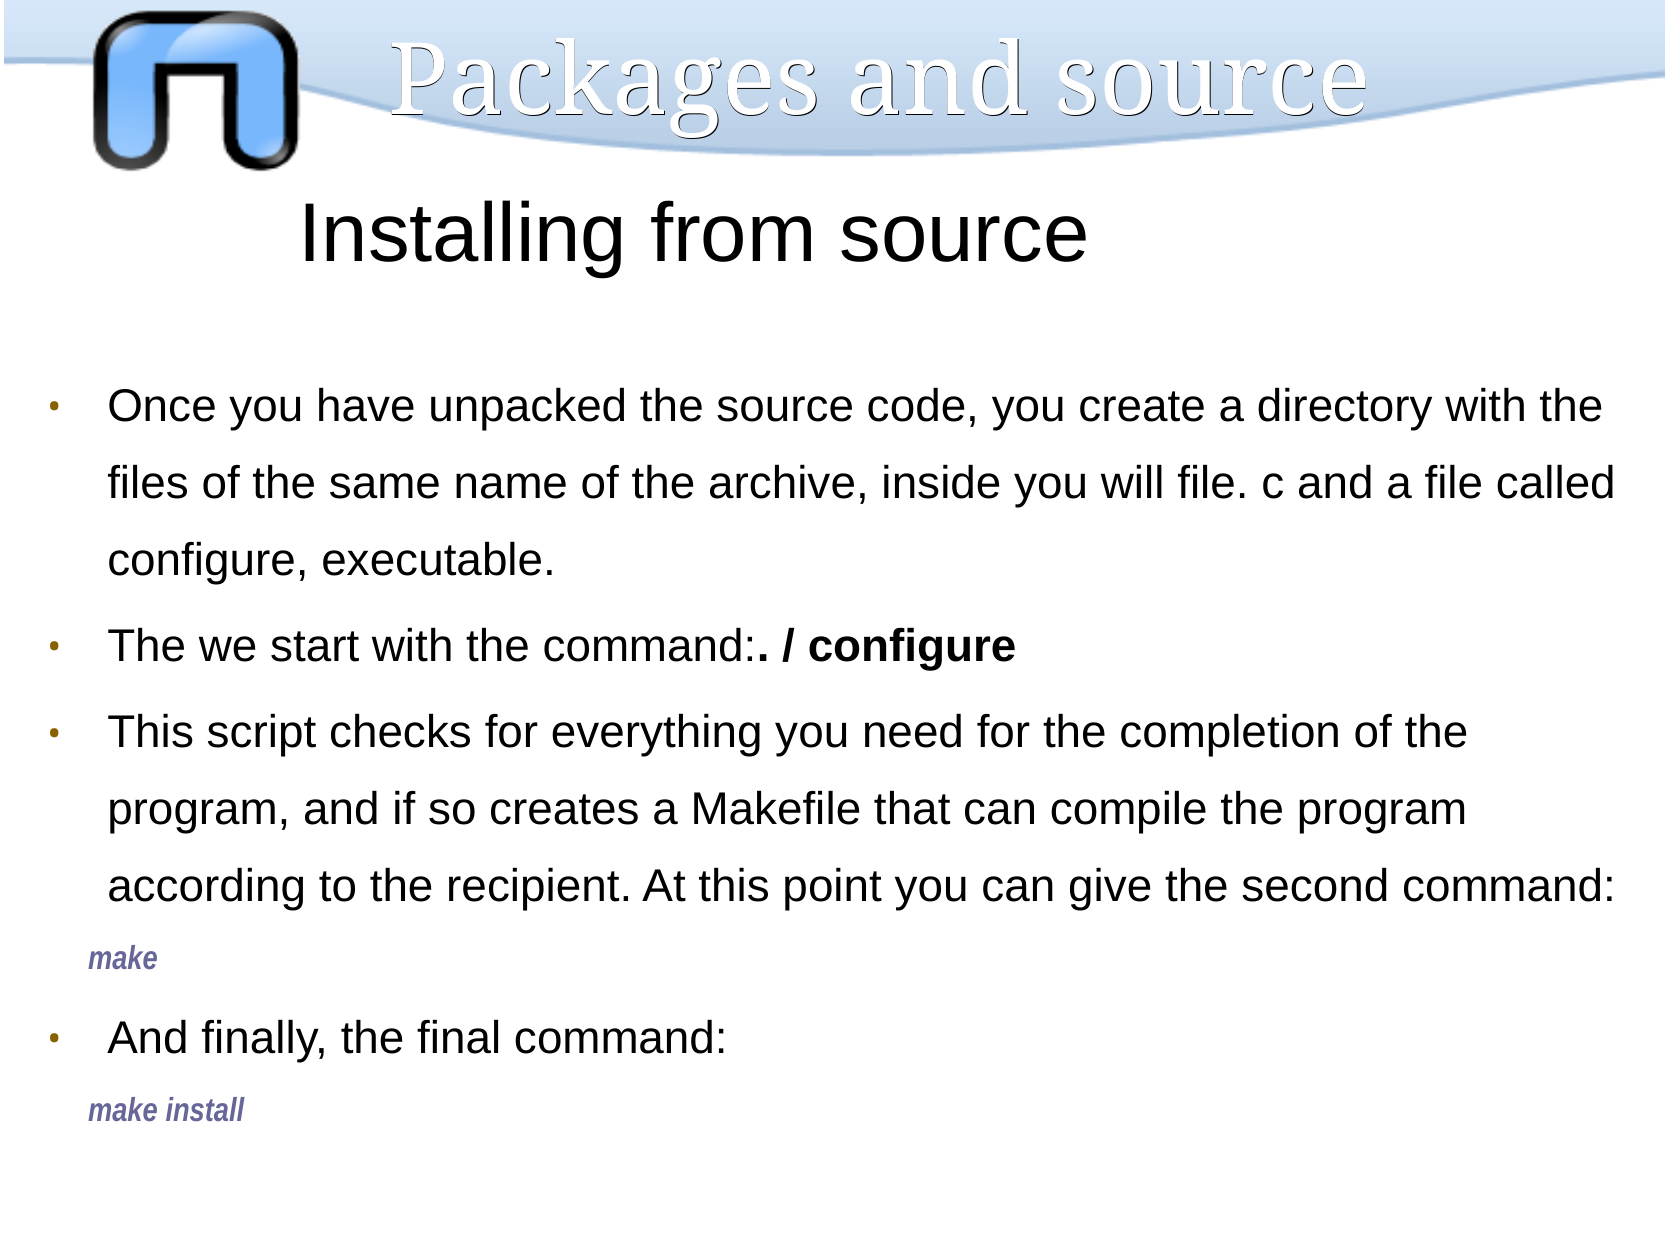

Packages and source
# Installing from source
Once you have unpacked the source code, you create a directory with the files of the same name of the archive, inside you will file. c and a file called configure, executable.
The we start with the command:. / configure
This script checks for everything you need for the completion of the program, and if so creates a Makefile that can compile the program according to the recipient. At this point you can give the second command:
make
And finally, the final command:
make install